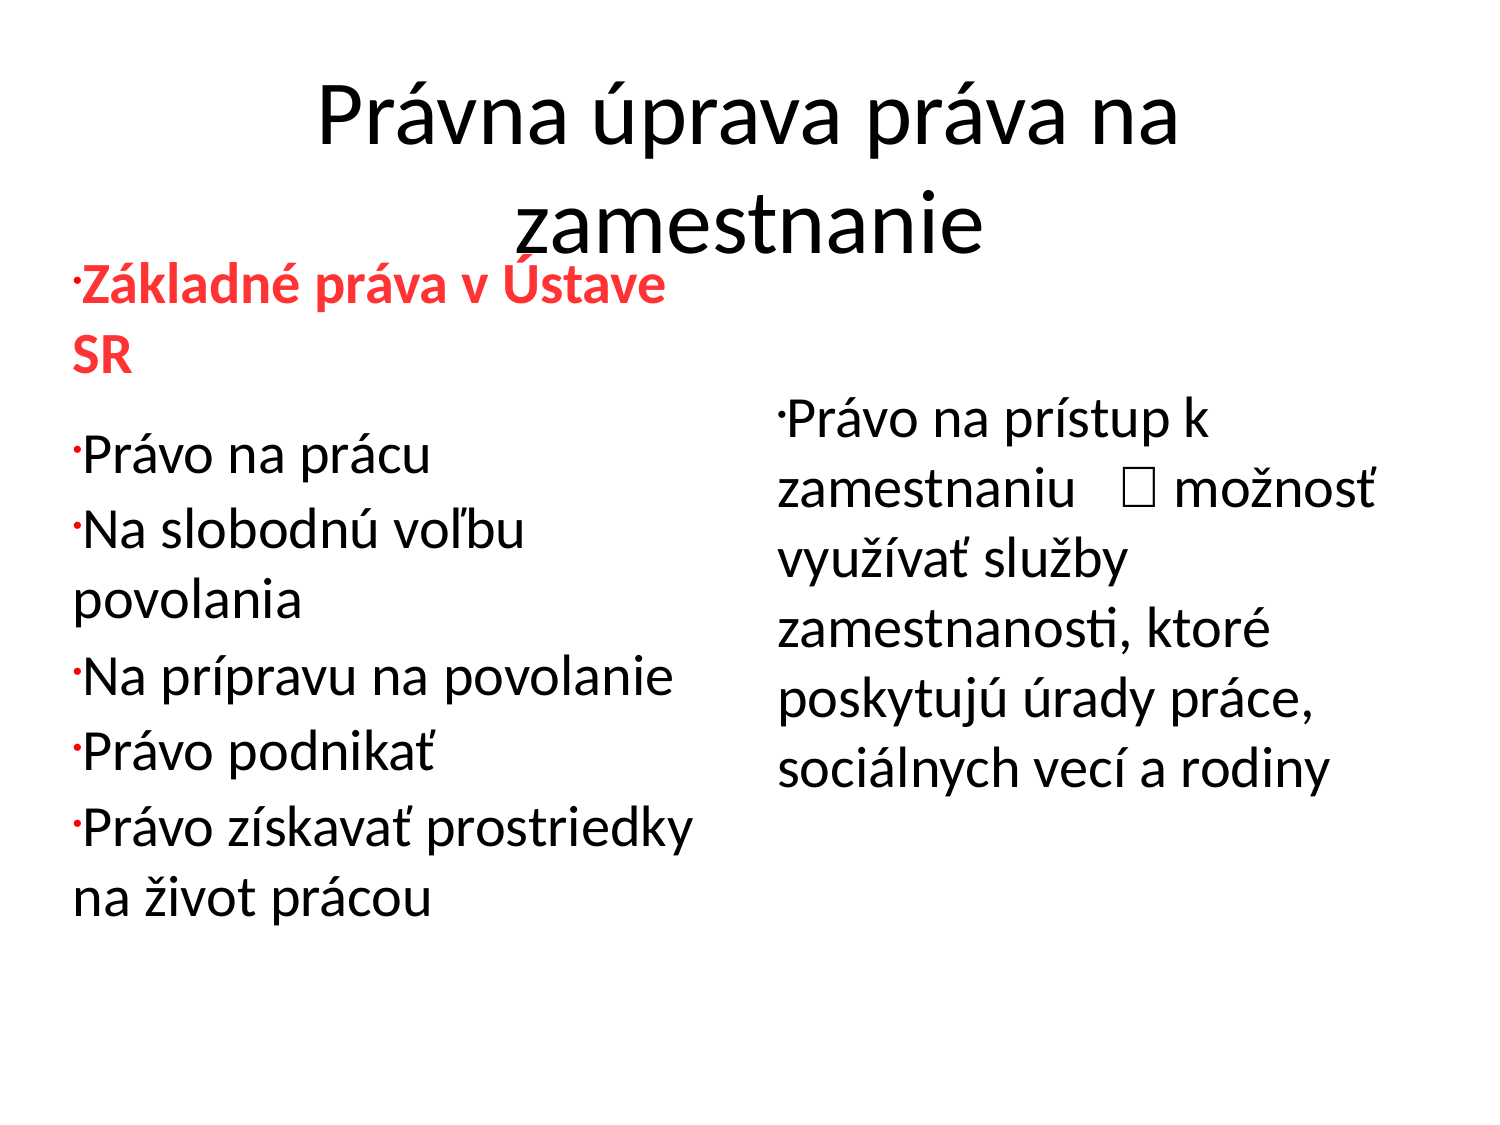

# Právna úprava práva na zamestnanie
Základné práva v Ústave SR
Právo na prácu
Na slobodnú voľbu povolania
Na prípravu na povolanie
Právo podnikať
Právo získavať prostriedky na život prácou
Právo na prístup k zamestnaniu  možnosť využívať služby zamestnanosti, ktoré poskytujú úrady práce, sociálnych vecí a rodiny